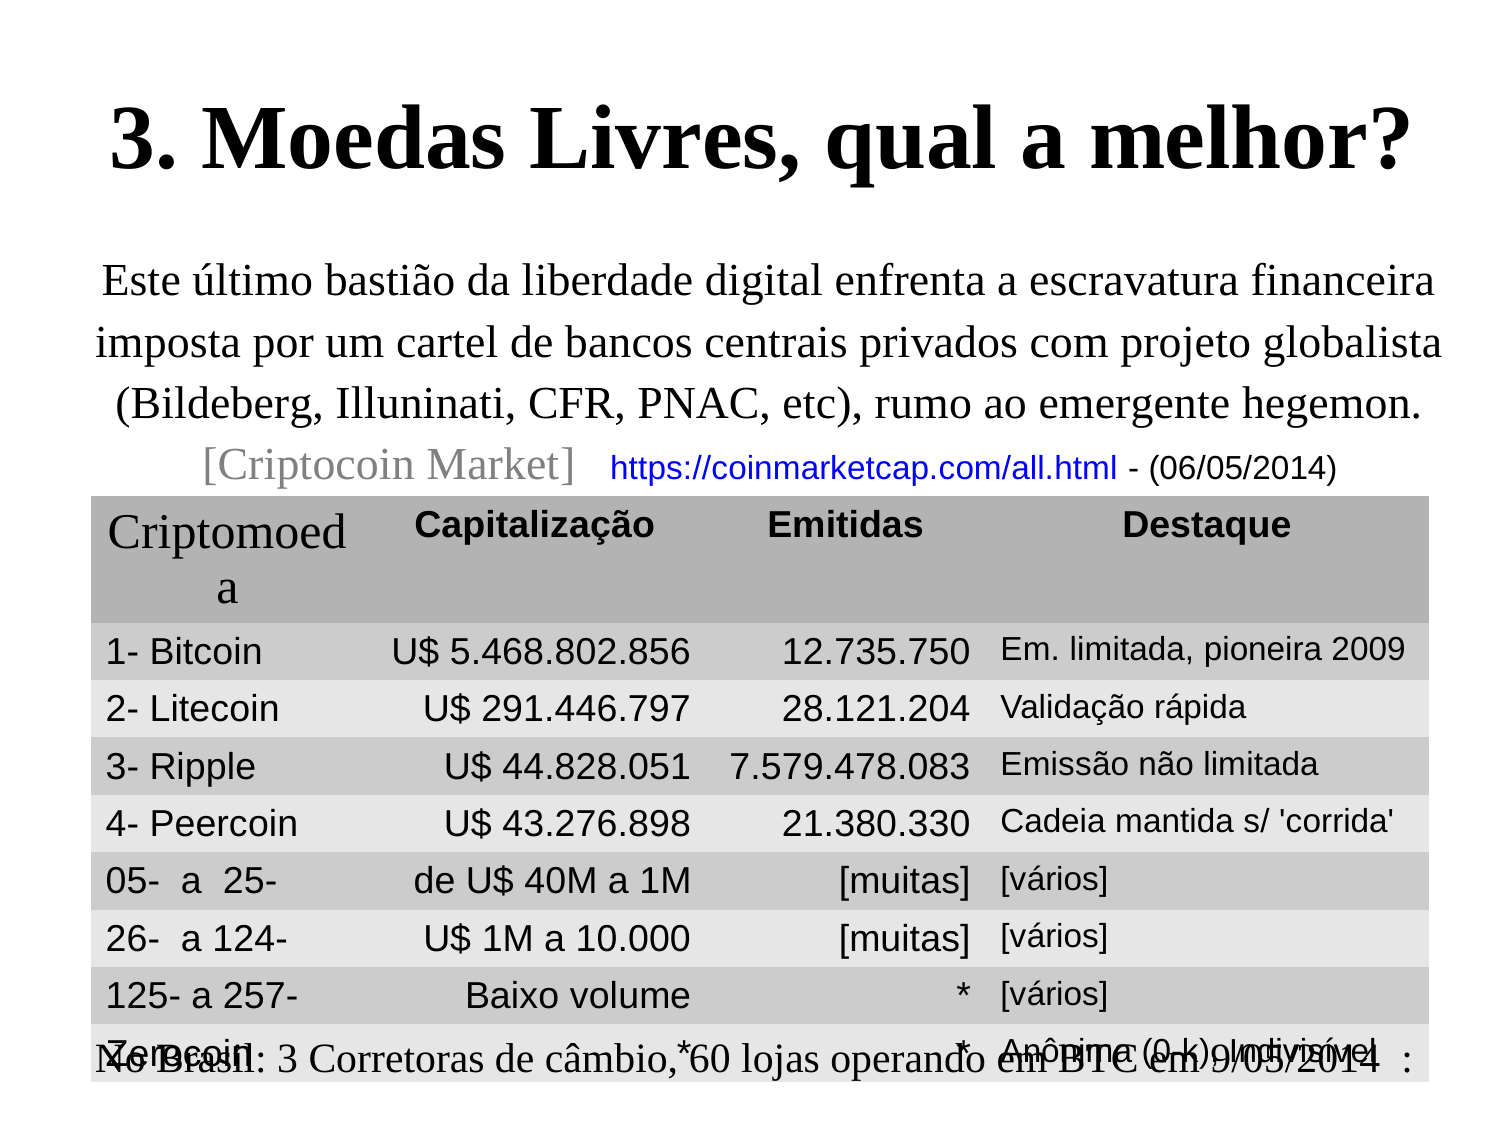

# 3. Moedas Livres, qual a melhor?
Este último bastião da liberdade digital enfrenta a escravatura financeira imposta por um cartel de bancos centrais privados com projeto globalista (Bildeberg, Illuninati, CFR, PNAC, etc), rumo ao emergente hegemon.[Criptocoin Market] https://coinmarketcap.com/all.html - (06/05/2014)
| Criptomoeda | Capitalização | Emitidas | Destaque |
| --- | --- | --- | --- |
| 1- Bitcoin | U$ 5.468.802.856 | 12.735.750 | Em. limitada, pioneira 2009 |
| 2- Litecoin | U$ 291.446.797 | 28.121.204 | Validação rápida |
| 3- Ripple | U$ 44.828.051 | 7.579.478.083 | Emissão não limitada |
| 4- Peercoin | U$ 43.276.898 | 21.380.330 | Cadeia mantida s/ 'corrida' |
| 05- a 25- | de U$ 40M a 1M | [muitas] | [vários] |
| 26- a 124- | U$ 1M a 10.000 | [muitas] | [vários] |
| 125- a 257- | Baixo volume | \* | [vários] |
| Zerocoin | \* | \* | Anônima (0-k), Indivisível |
No Brasil: 3 Corretoras de câmbio, 60 lojas operando em BTC em 9/05/2014 :